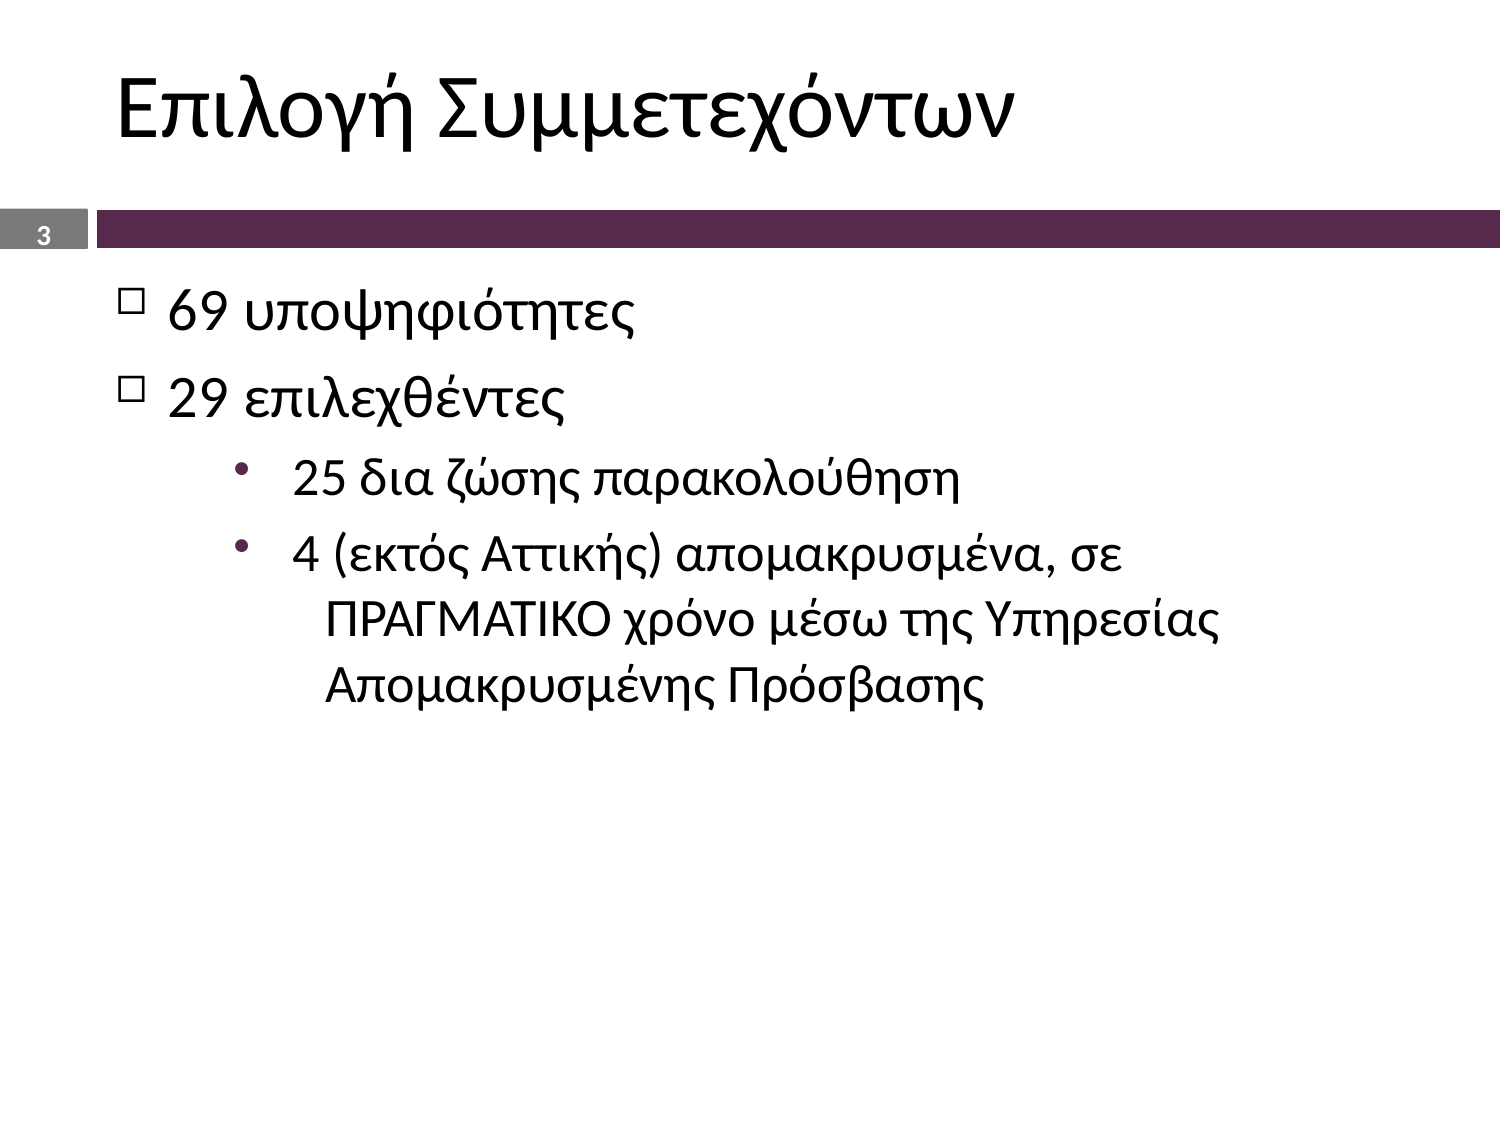

# Επιλογή Συμμετεχόντων
69 υποψηφιότητες
29 επιλεχθέντες
 25 δια ζώσης παρακολούθηση
 4 (εκτός Αττικής) απομακρυσμένα, σε ΠΡΑΓΜΑΤΙΚΟ χρόνο μέσω της Υπηρεσίας Απομακρυσμένης Πρόσβασης